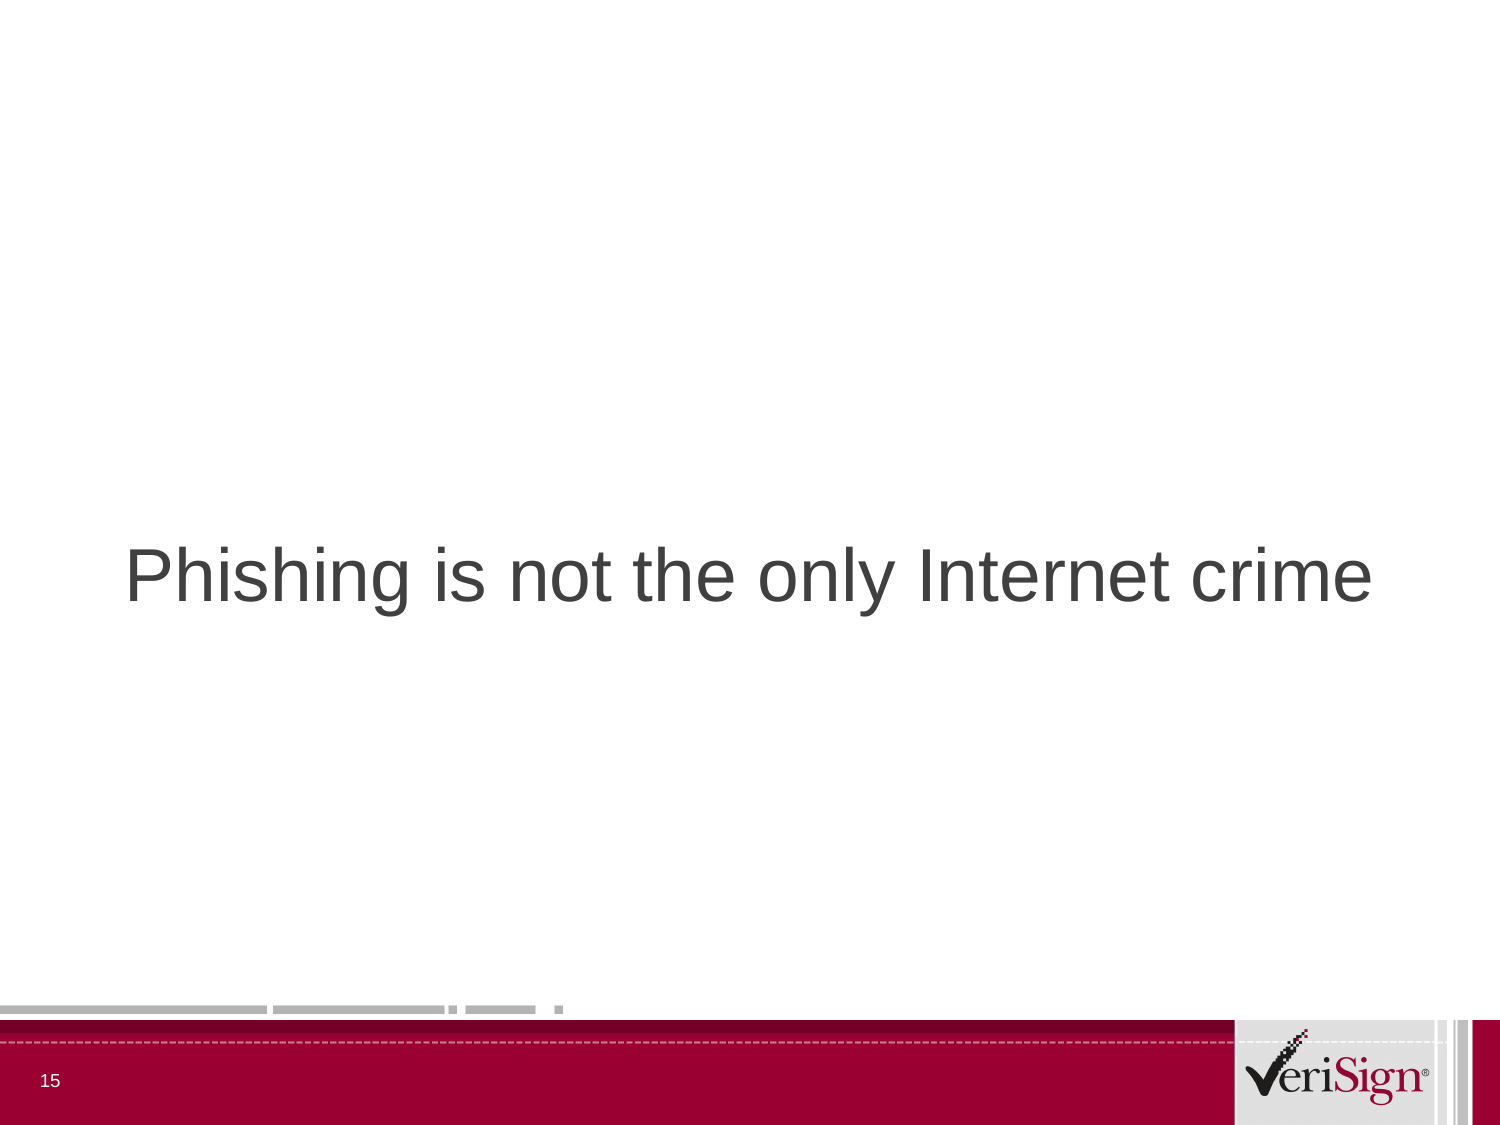

# Phishing is not the only Internet crime
15